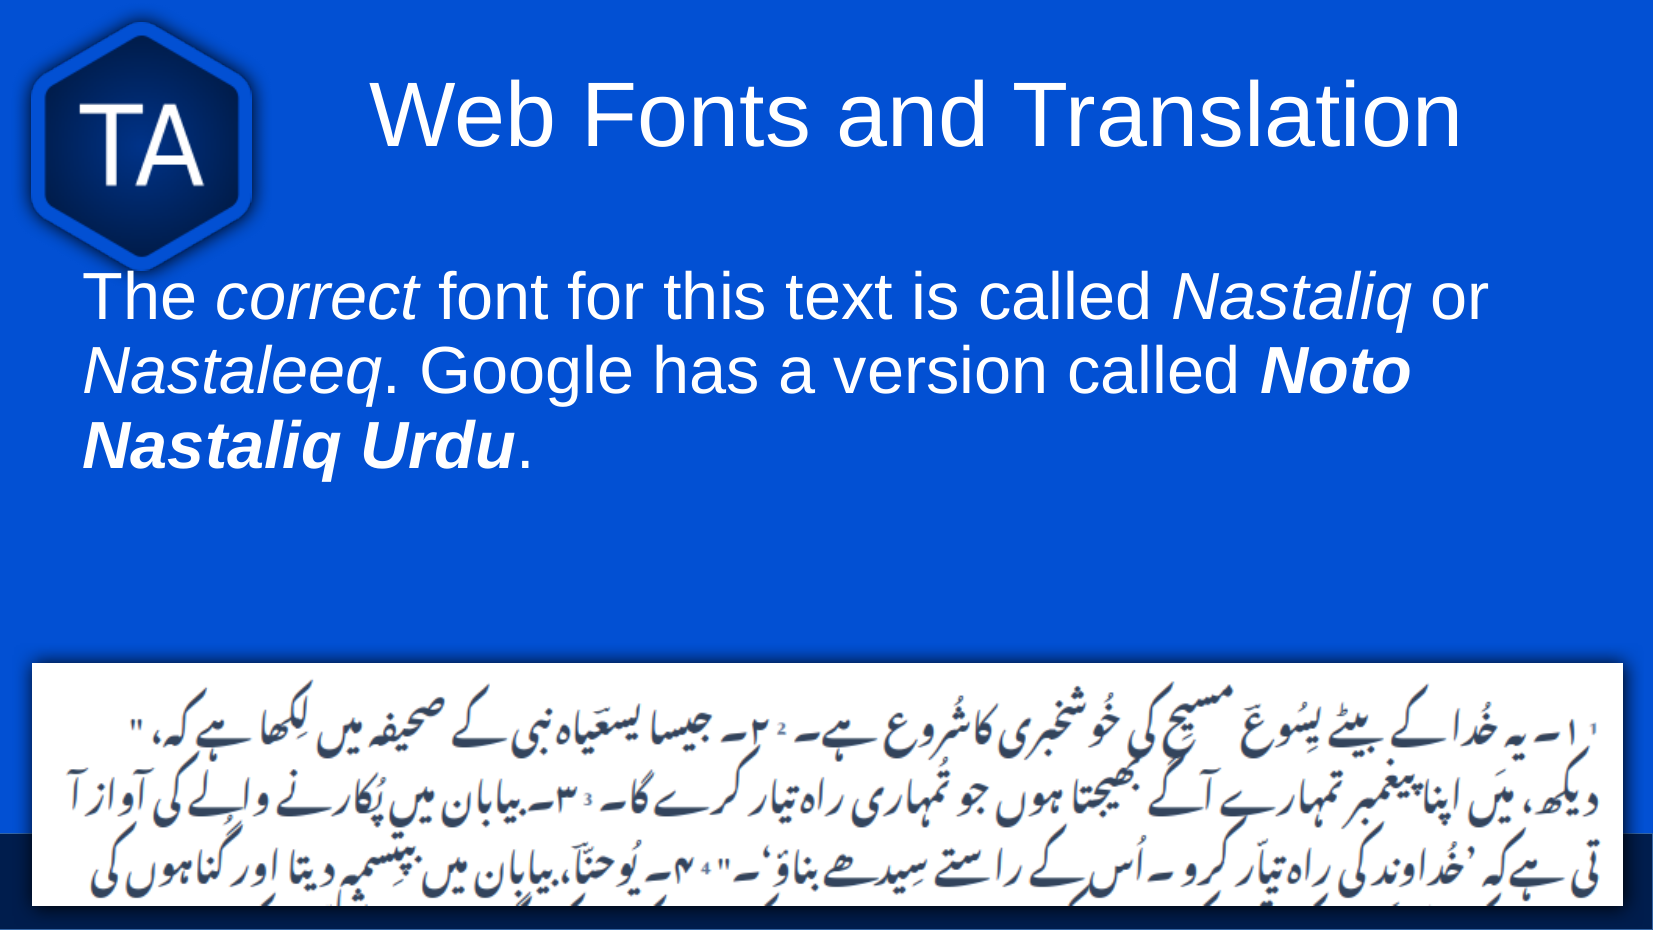

# Web Fonts and Translation
The correct font for this text is called Nastaliq or Nastaleeq. Google has a version called Noto Nastaliq Urdu.